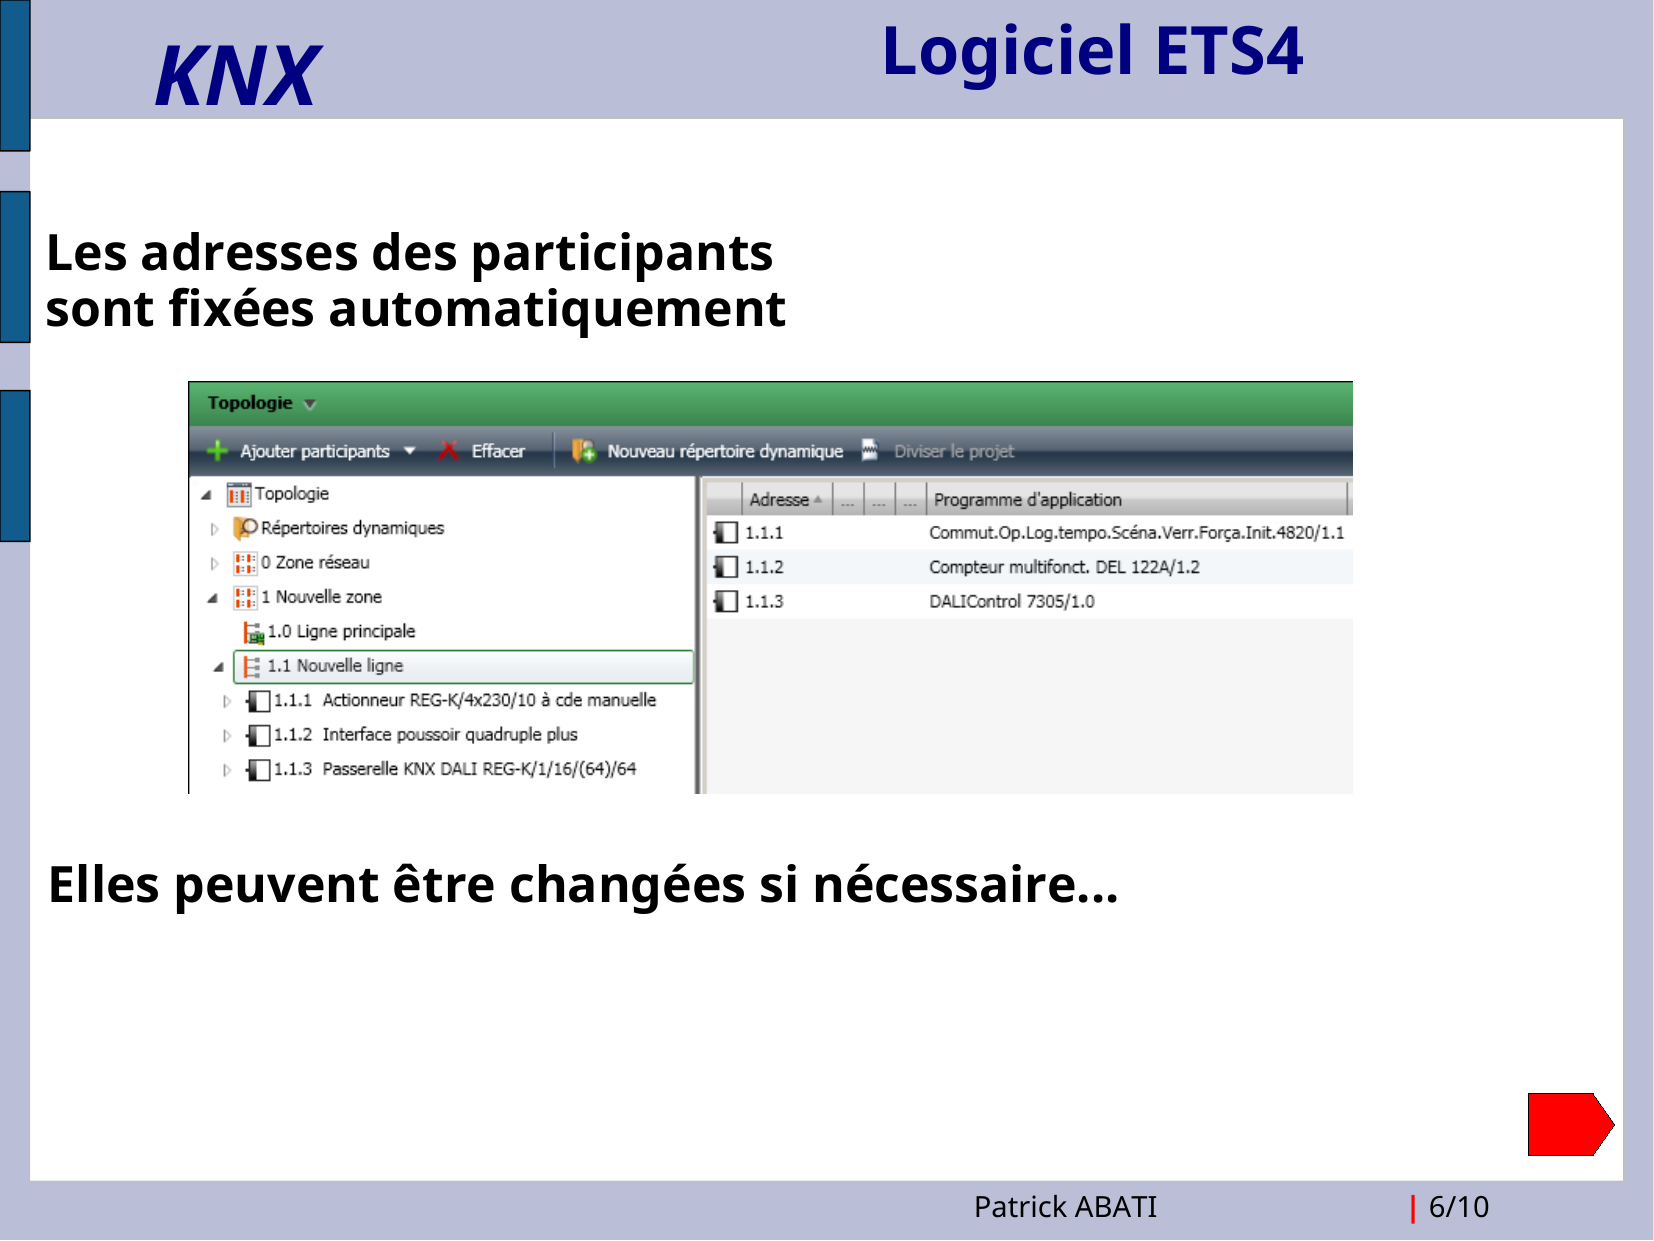

Les adresses des participants
sont fixées automatiquement
Elles peuvent être changées si nécessaire...